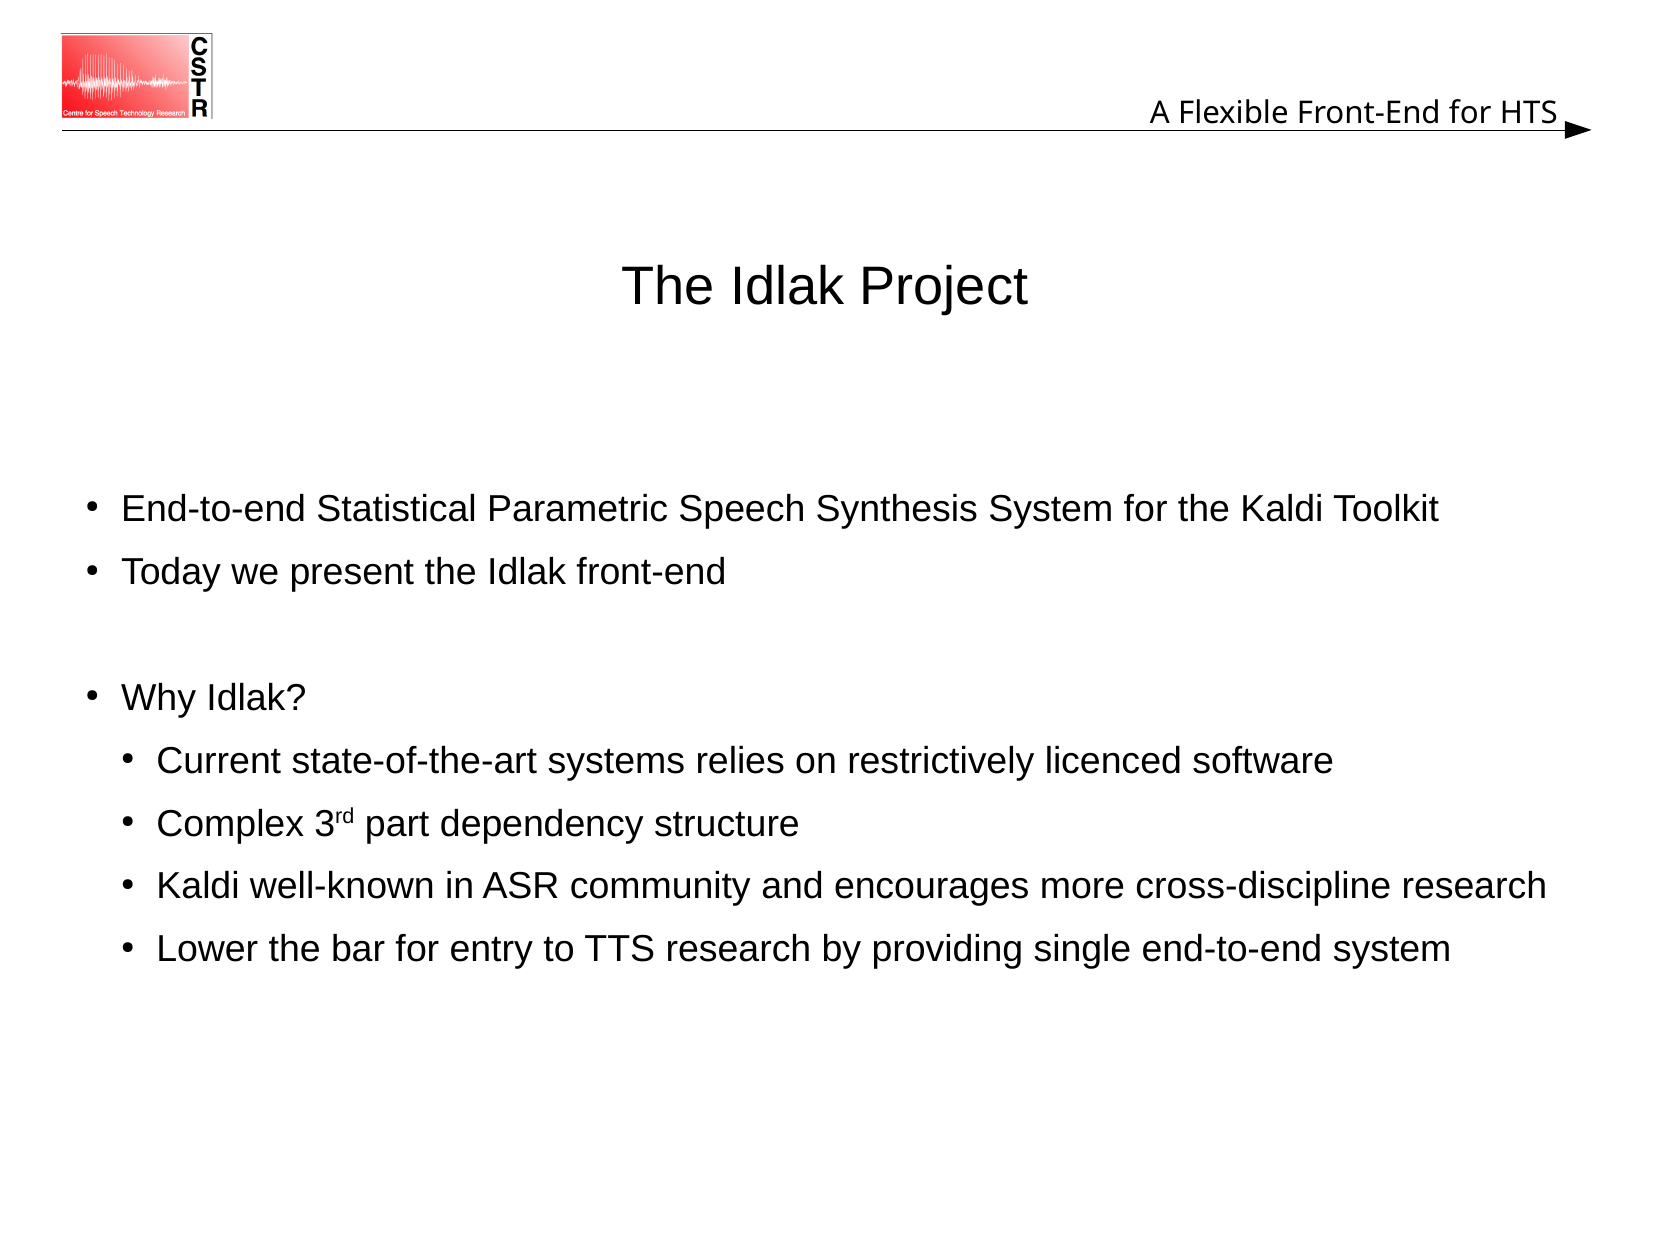

A Flexible Front-End for HTS
The Idlak Project
End-to-end Statistical Parametric Speech Synthesis System for the Kaldi Toolkit
Today we present the Idlak front-end
Why Idlak?
Current state-of-the-art systems relies on restrictively licenced software
Complex 3rd part dependency structure
Kaldi well-known in ASR community and encourages more cross-discipline research
Lower the bar for entry to TTS research by providing single end-to-end system